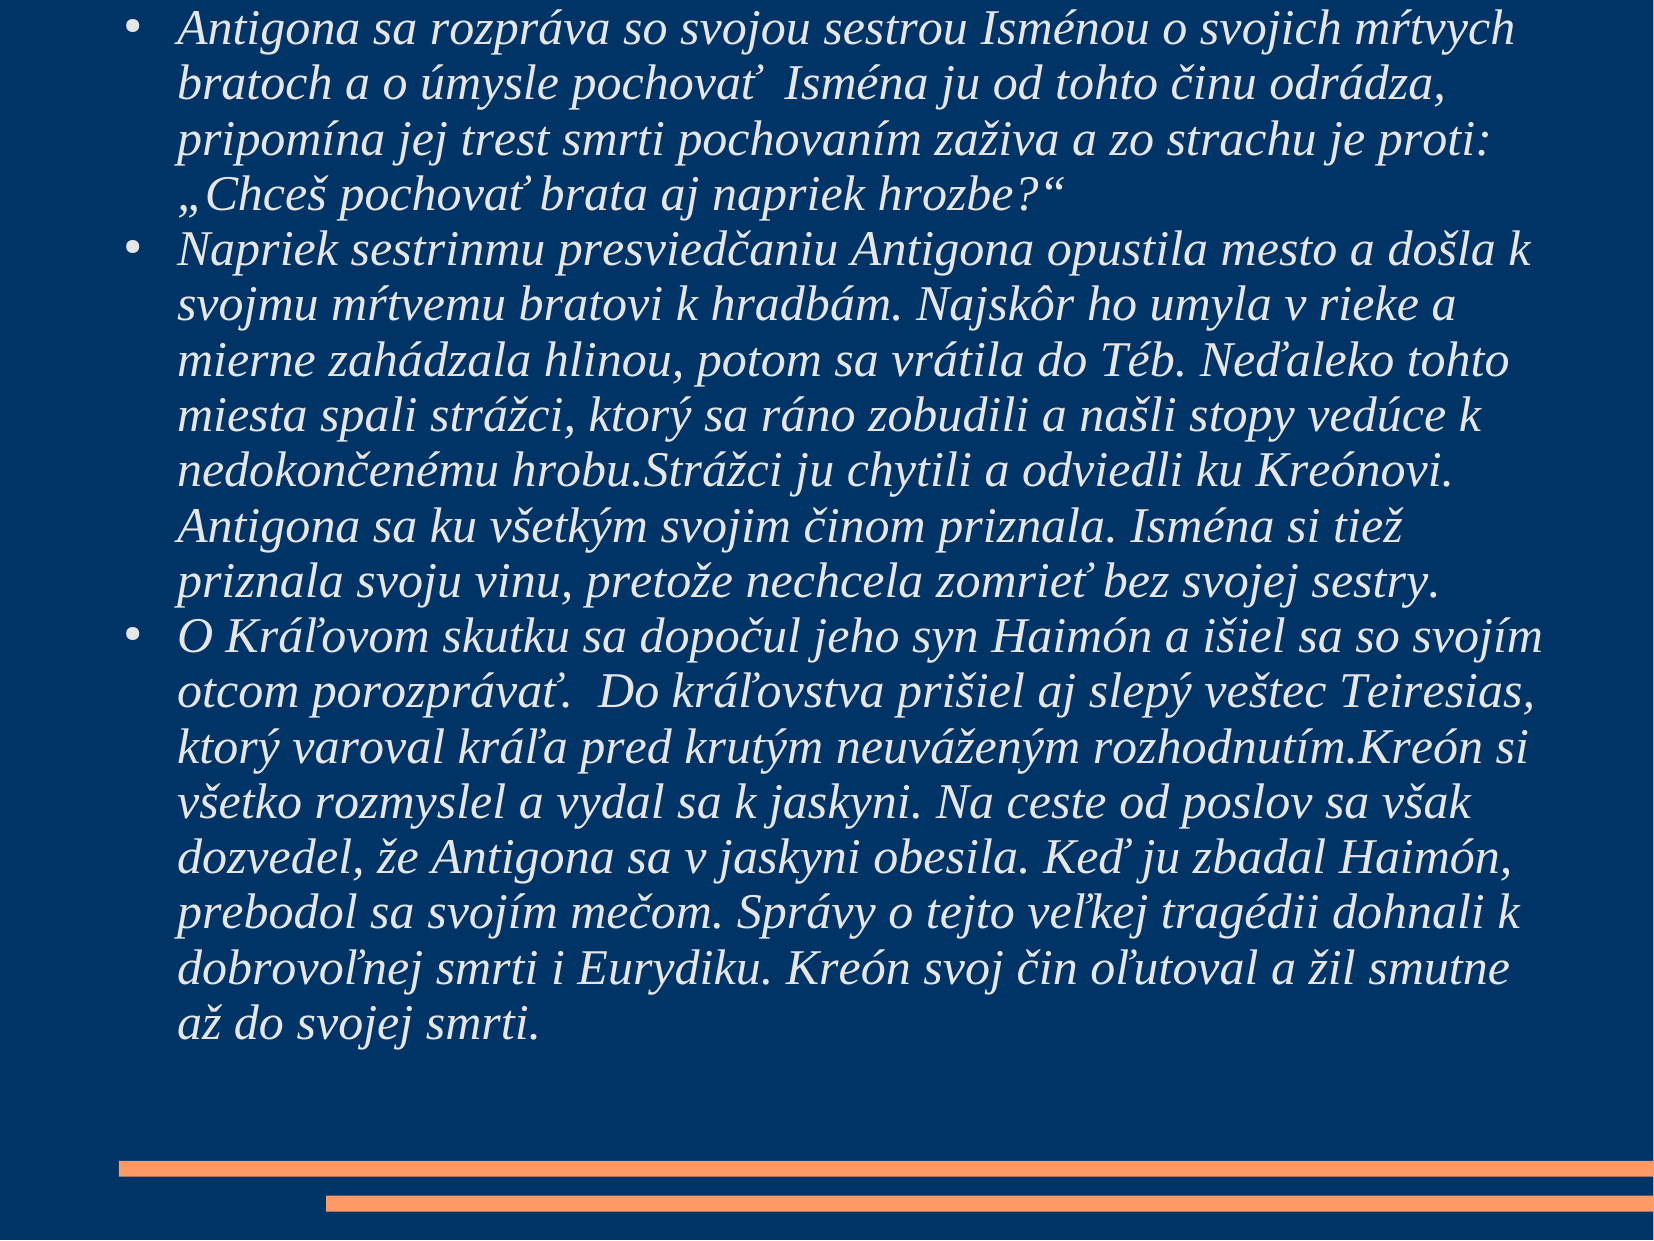

# Antigona sa rozpráva so svojou sestrou Isménou o svojich mŕtvych bratoch a o úmysle pochovať Isména ju od tohto činu odrádza, pripomína jej trest smrti pochovaním zaživa a zo strachu je proti: „Chceš pochovať brata aj napriek hrozbe?“
Napriek sestrinmu presviedčaniu Antigona opustila mesto a došla k svojmu mŕtvemu bratovi k hradbám. Najskôr ho umyla v rieke a mierne zahádzala hlinou, potom sa vrátila do Téb. Neďaleko tohto miesta spali strážci, ktorý sa ráno zobudili a našli stopy vedúce k nedokončenému hrobu.Strážci ju chytili a odviedli ku Kreónovi. Antigona sa ku všetkým svojim činom priznala. Isména si tiež priznala svoju vinu, pretože nechcela zomrieť bez svojej sestry.
O Kráľovom skutku sa dopočul jeho syn Haimón a išiel sa so svojím otcom porozprávať. Do kráľovstva prišiel aj slepý veštec Teiresias, ktorý varoval kráľa pred krutým neuváženým rozhodnutím.Kreón si všetko rozmyslel a vydal sa k jaskyni. Na ceste od poslov sa však dozvedel, že Antigona sa v jaskyni obesila. Keď ju zbadal Haimón, prebodol sa svojím mečom. Správy o tejto veľkej tragédii dohnali k dobrovoľnej smrti i Eurydiku. Kreón svoj čin oľutoval a žil smutne až do svojej smrti.